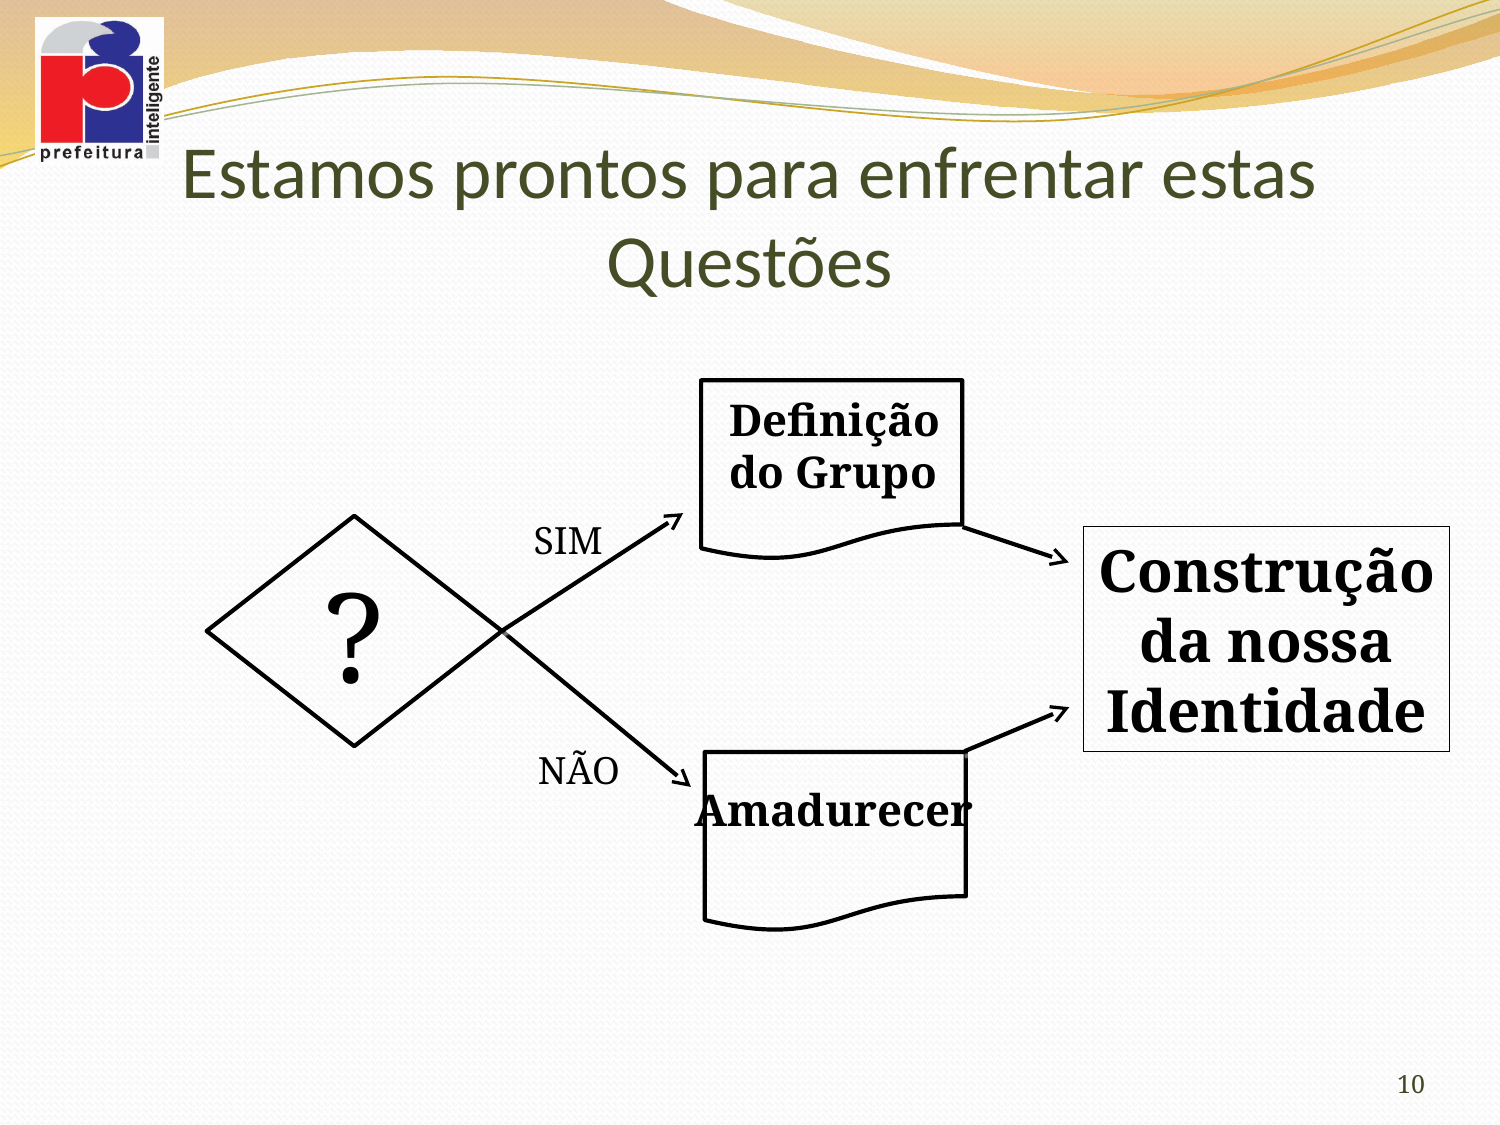

# Estamos prontos para enfrentar estas Questões
Definição
do Grupo
SIM
Construção
da nossa
Identidade
?
NÃO
Amadurecer